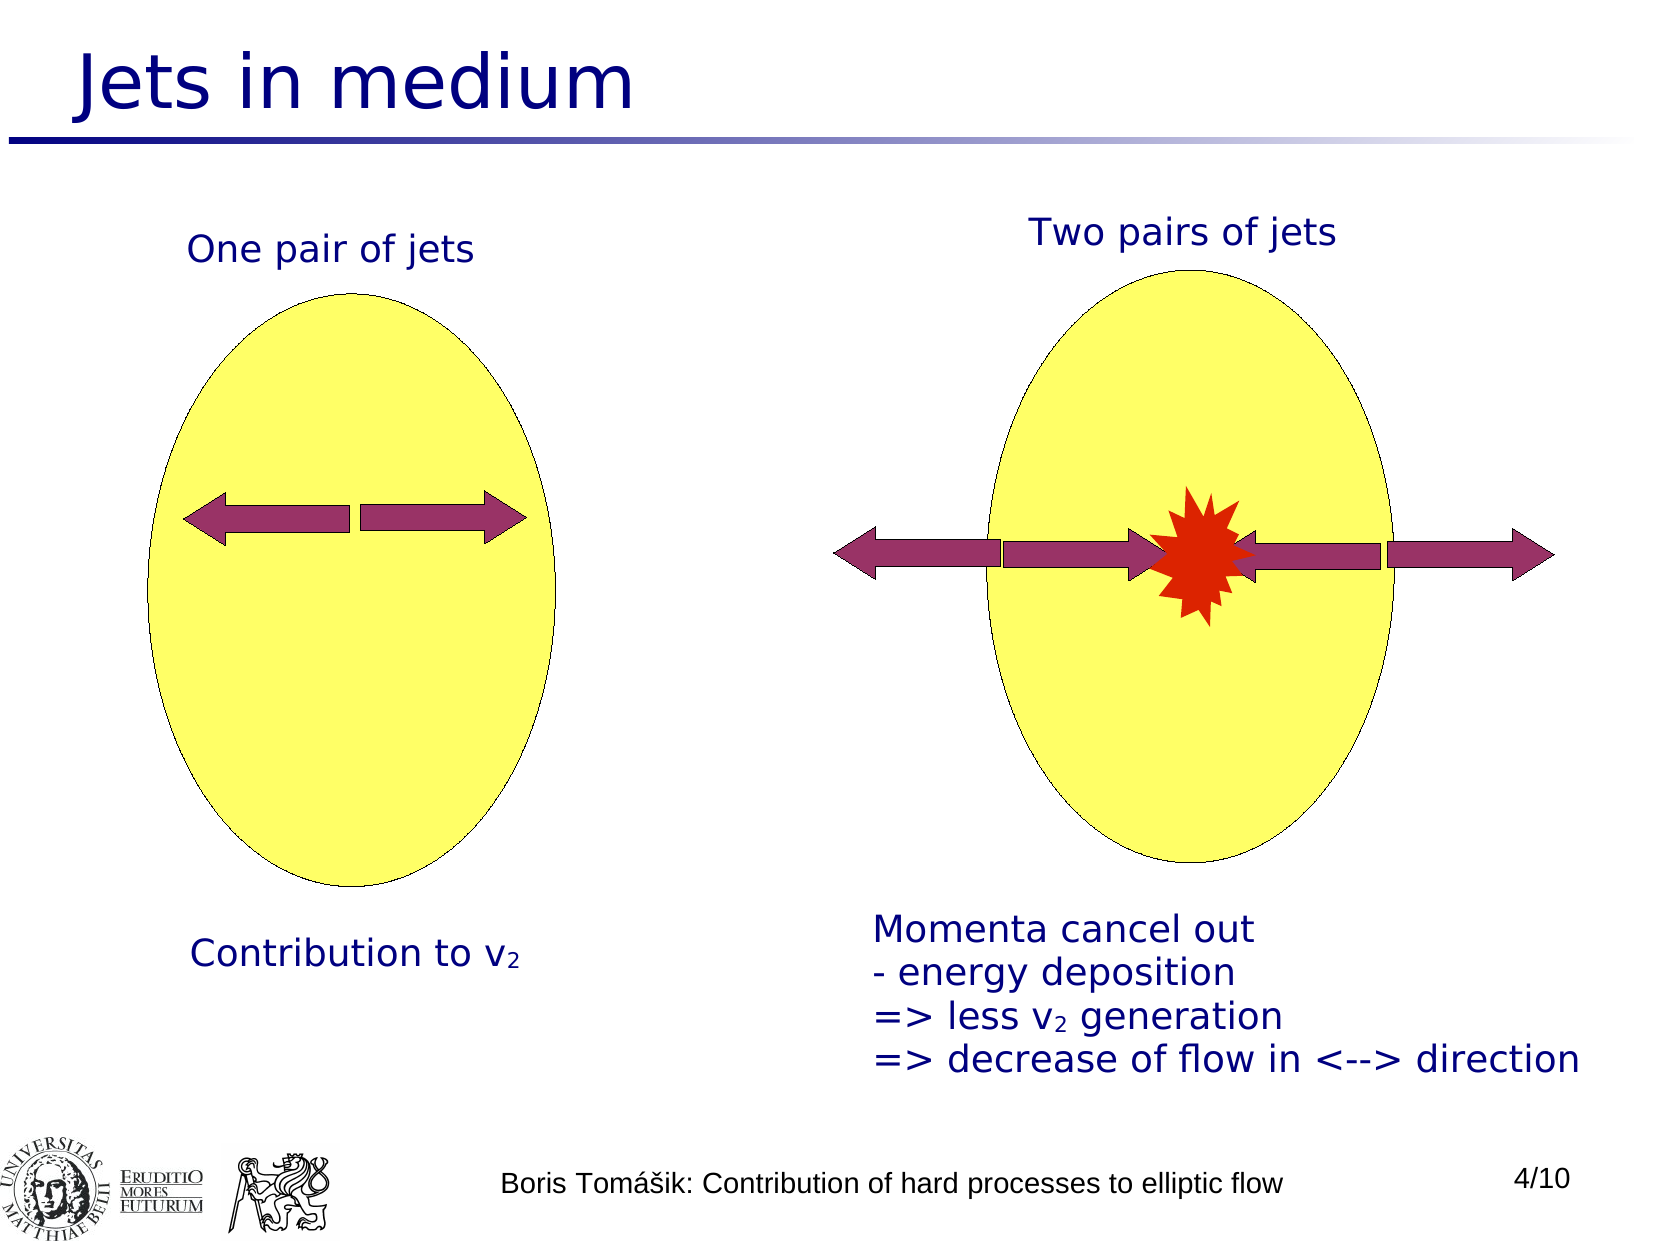

# Jets in medium
Two pairs of jets
One pair of jets
Momenta cancel out
- energy deposition
=> less v2 generation
=> decrease of flow in <--> direction
Contribution to v2
4